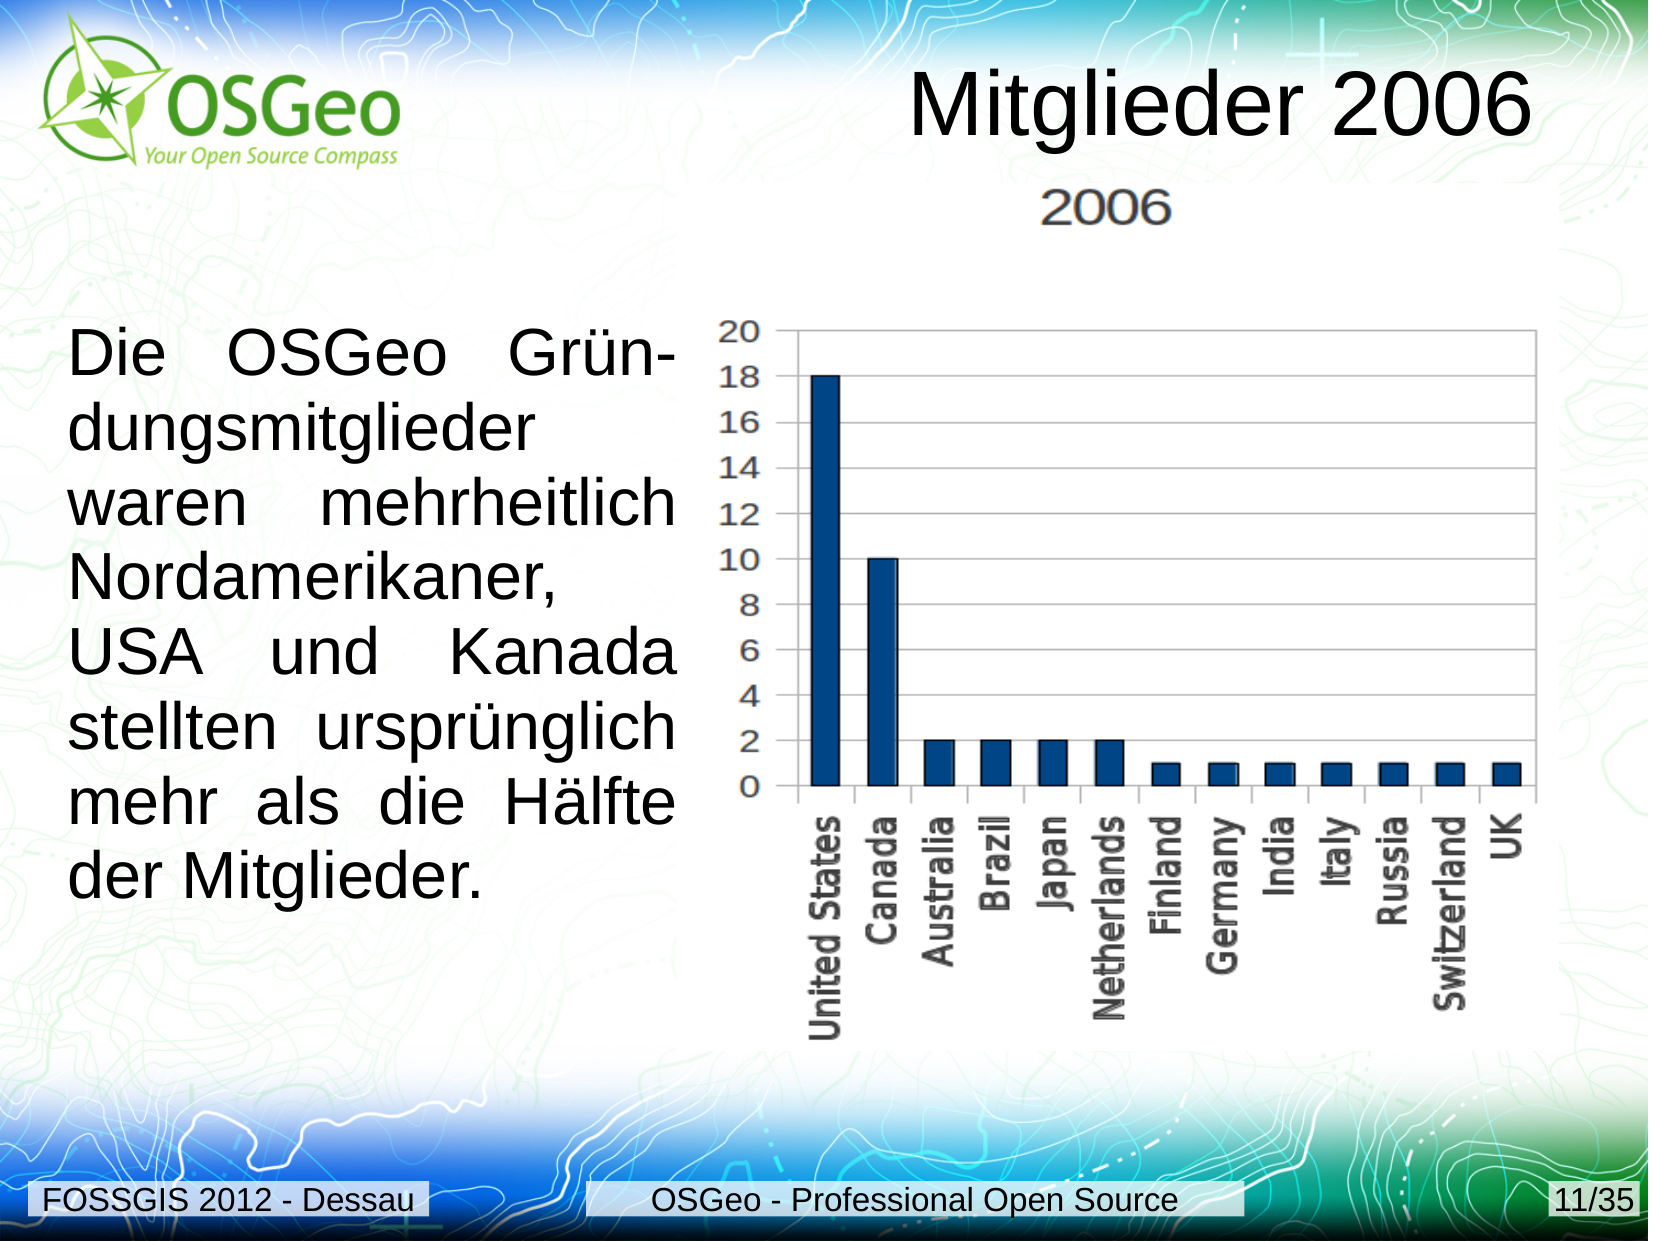

# Mitglieder 2006
Die OSGeo Grün-dungsmitglieder waren mehrheitlich Nordamerikaner, USA und Kanada stellten ursprünglich mehr als die Hälfte der Mitglieder.
FOSSGIS 2012 - Dessau
OSGeo - Professional Open Source
11